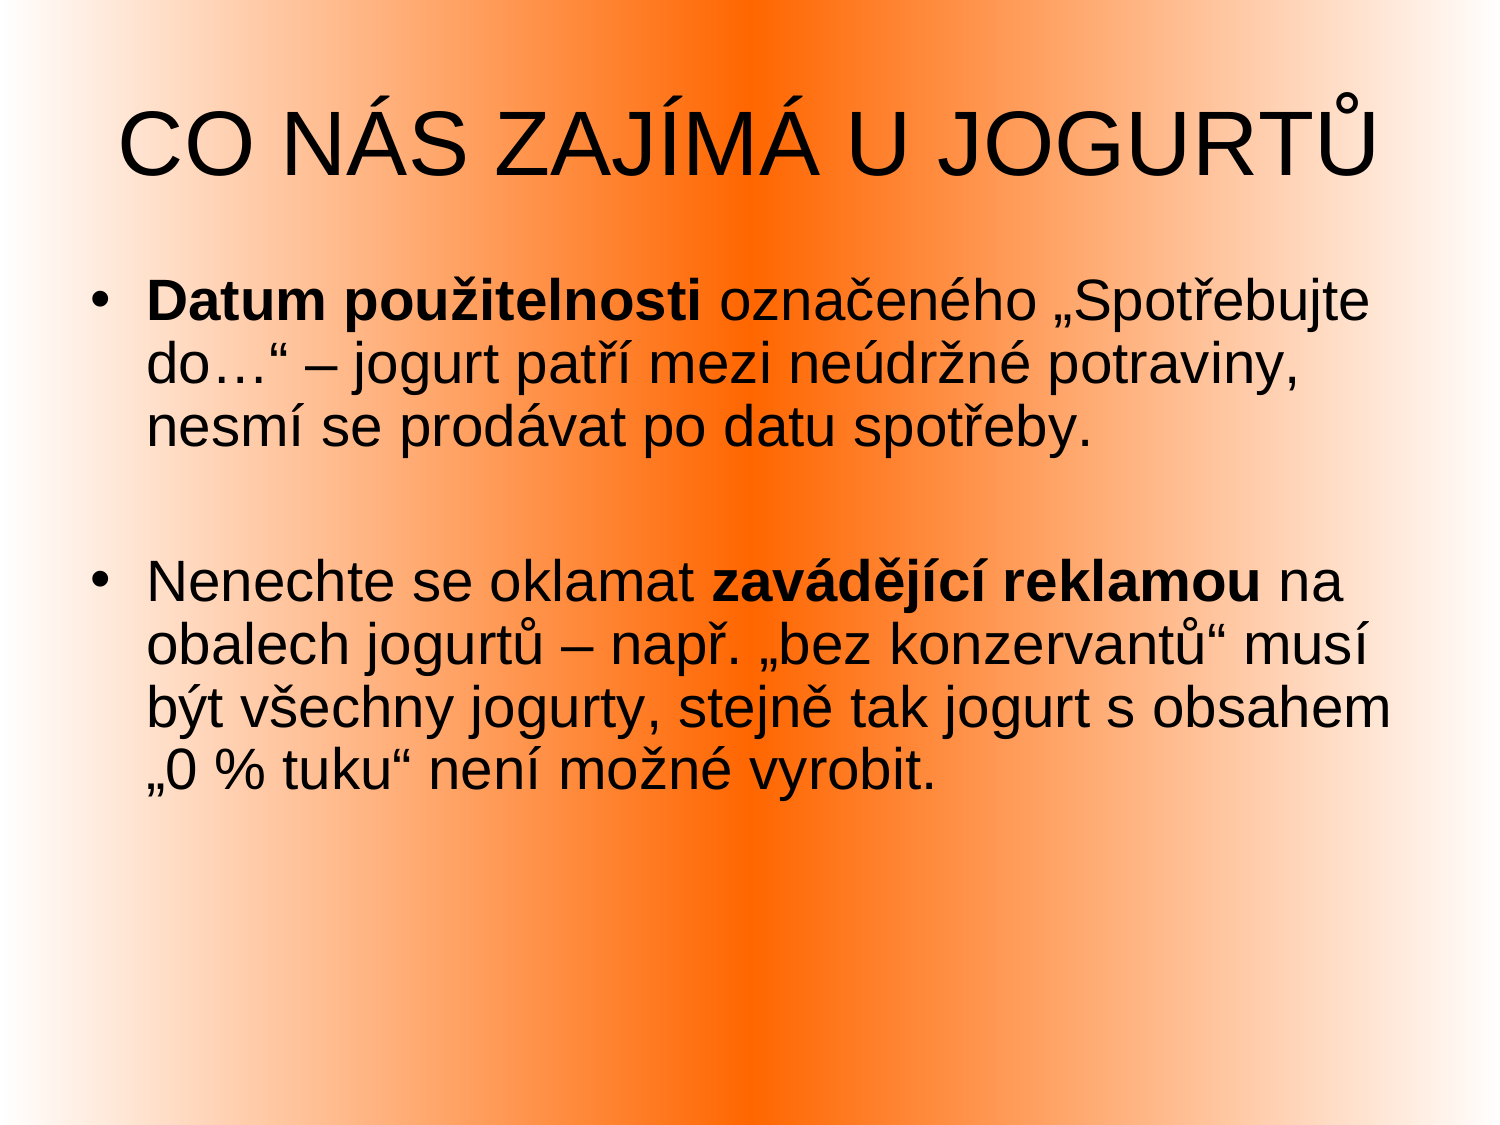

# CO NÁS ZAJÍMÁ U JOGURTŮ
Datum použitelnosti označeného „Spotřebujte do…“ – jogurt patří mezi neúdržné potraviny, nesmí se prodávat po datu spotřeby.
Nenechte se oklamat zavádějící reklamou na obalech jogurtů – např. „bez konzervantů“ musí být všechny jogurty, stejně tak jogurt s obsahem „0 % tuku“ není možné vyrobit.